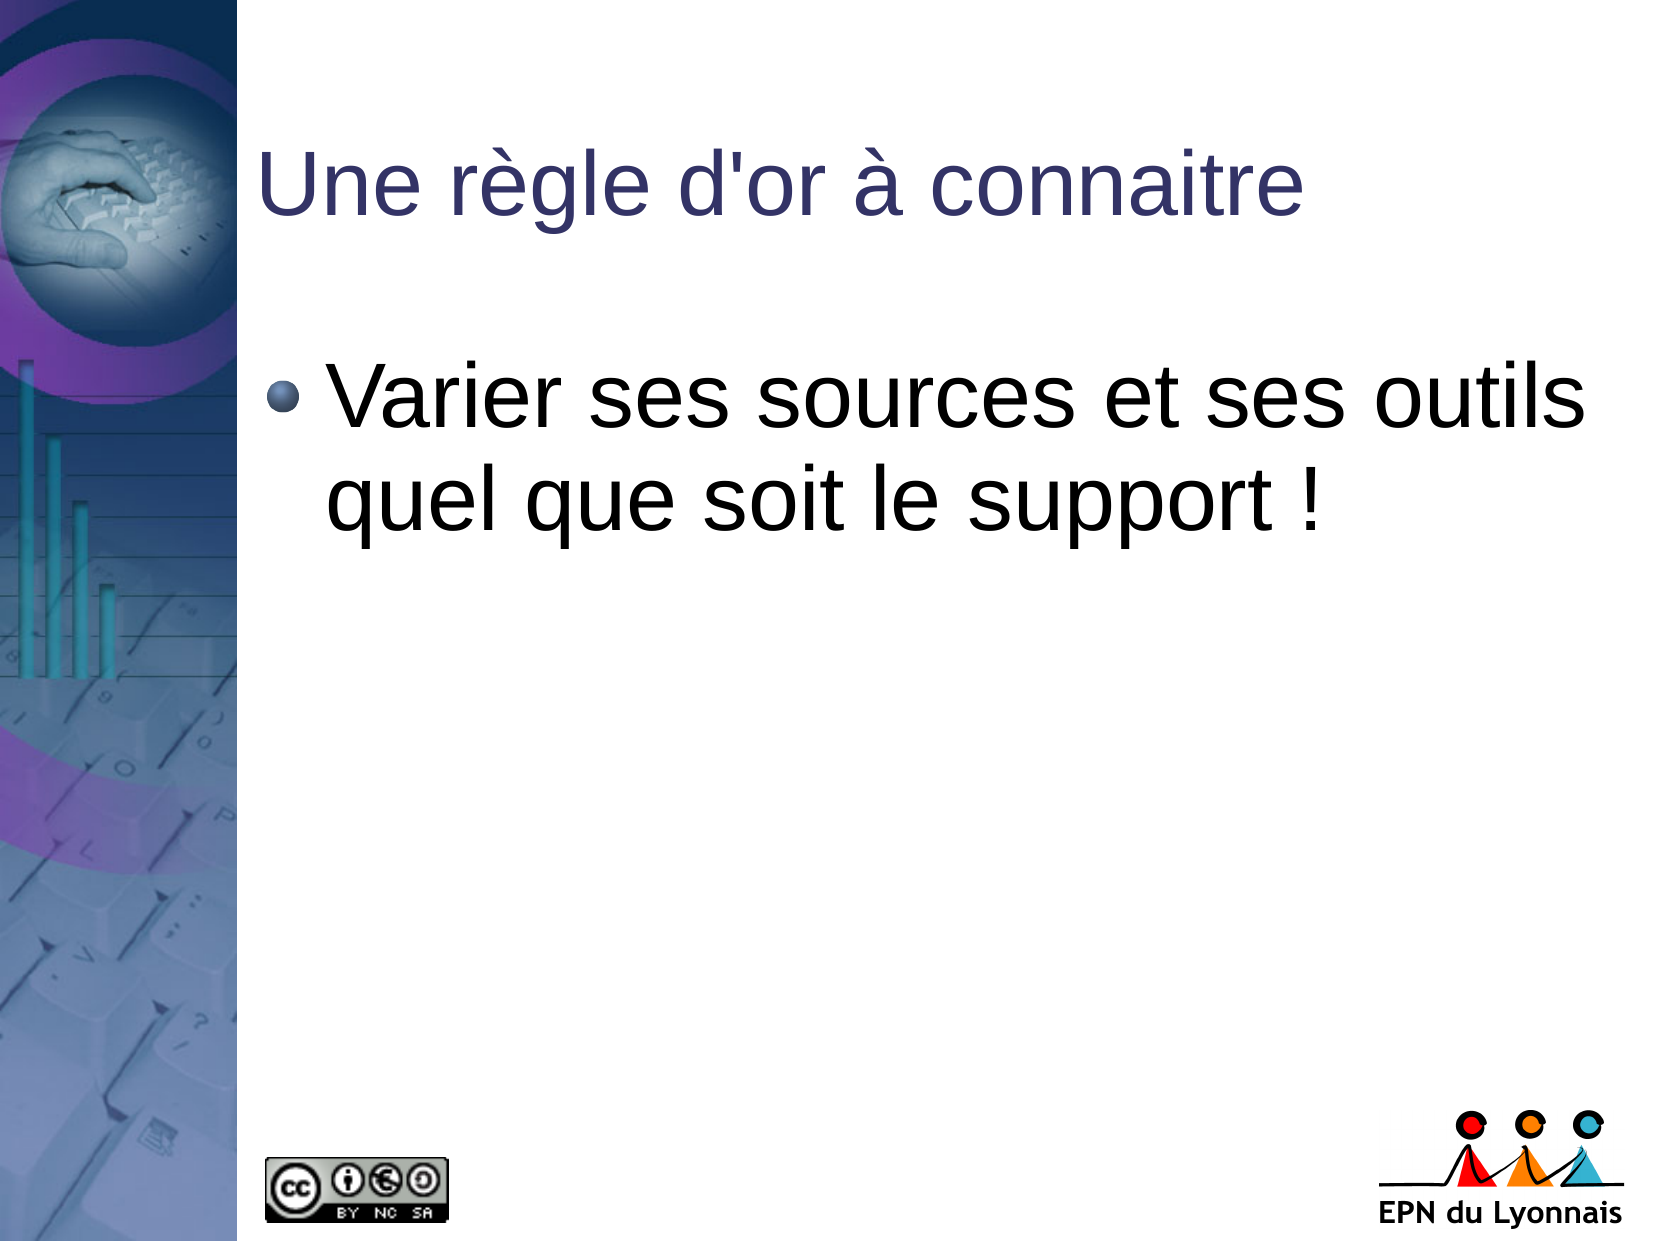

# Une règle d'or à connaitre
Varier ses sources et ses outils quel que soit le support !